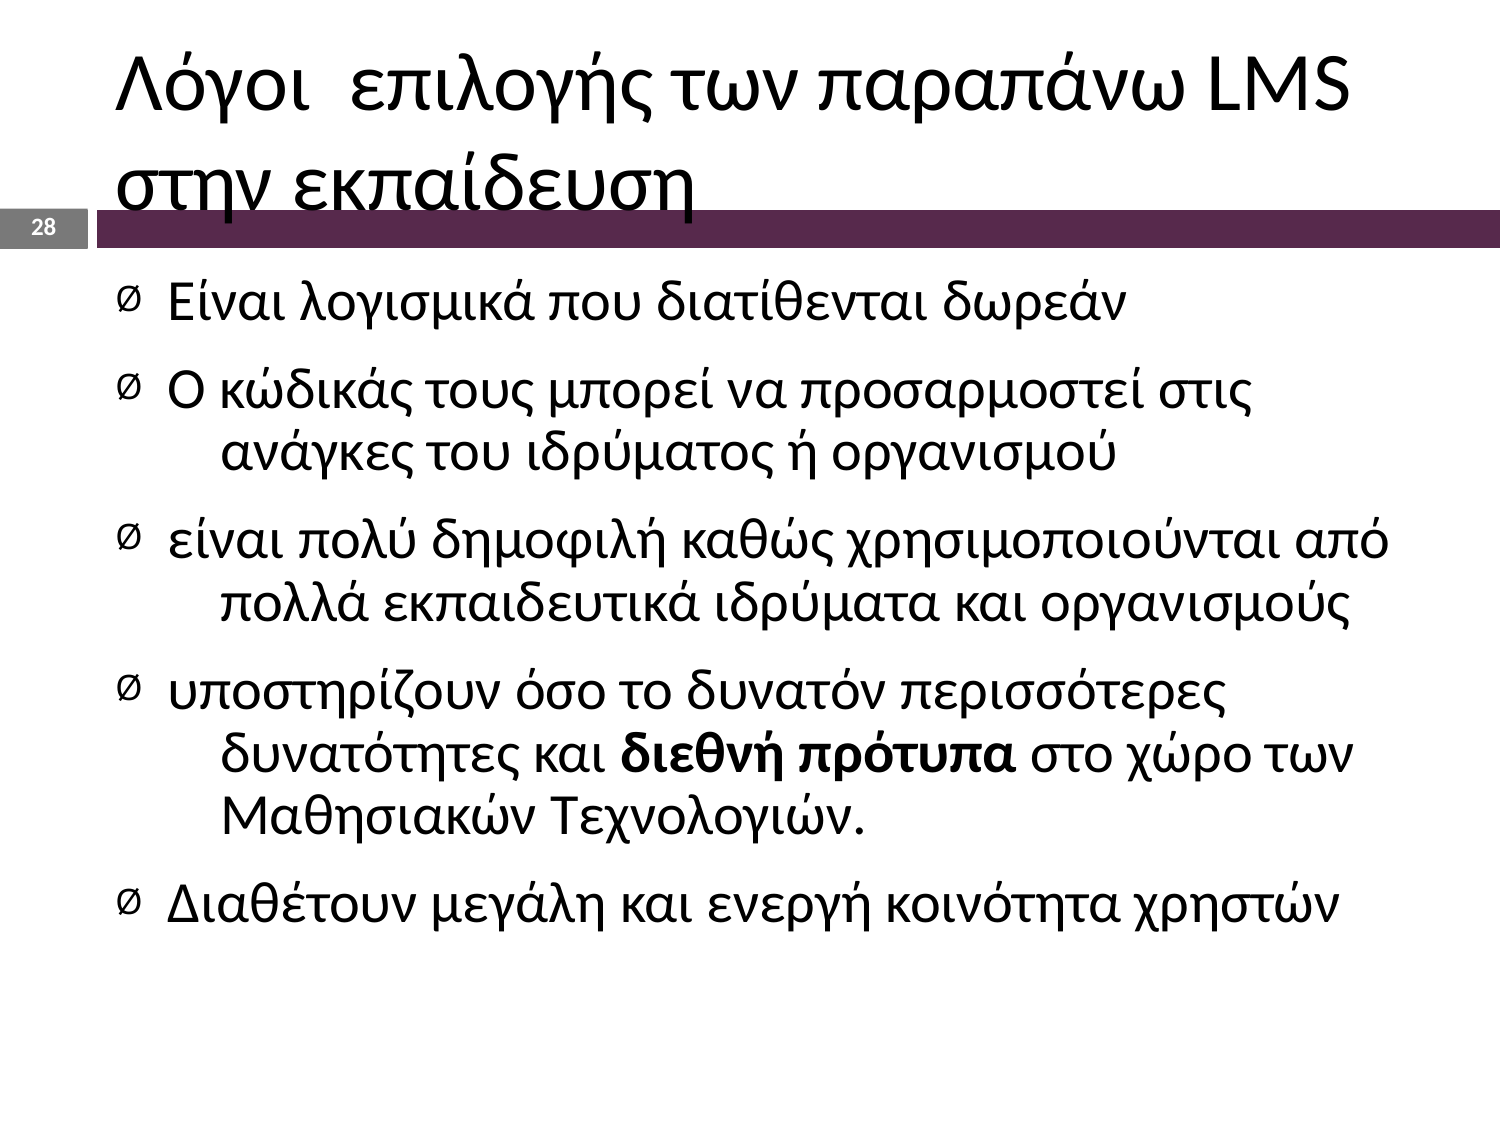

# Λόγοι επιλογής των παραπάνω LMS στην εκπαίδευση
Είναι λογισμικά που διατίθενται δωρεάν
Ο κώδικάς τους μπορεί να προσαρμοστεί στις ανάγκες του ιδρύματος ή οργανισμού
είναι πολύ δημοφιλή καθώς χρησιμοποιούνται από πολλά εκπαιδευτικά ιδρύματα και οργανισμούς
υποστηρίζουν όσο το δυνατόν περισσότερες δυνατότητες και διεθνή πρότυπα στο χώρο των Μαθησιακών Τεχνολογιών.
Διαθέτουν μεγάλη και ενεργή κοινότητα χρηστών